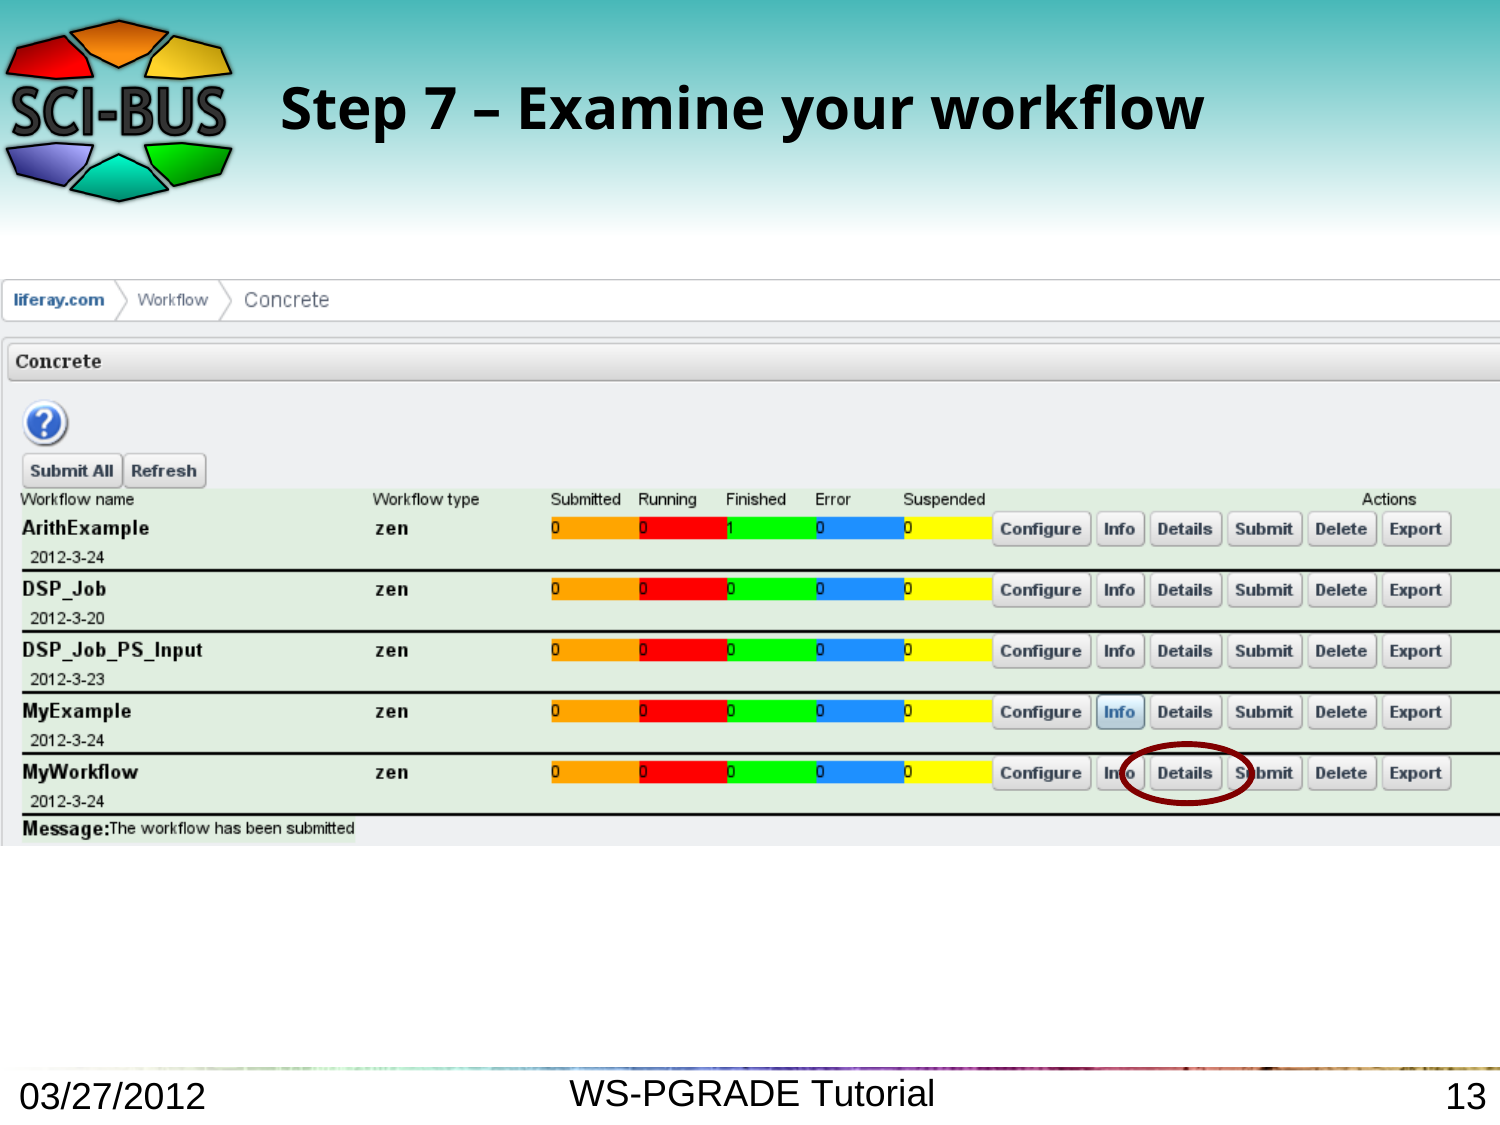

# Step 7 – Examine your workflow
Footer
5/29/2006
13